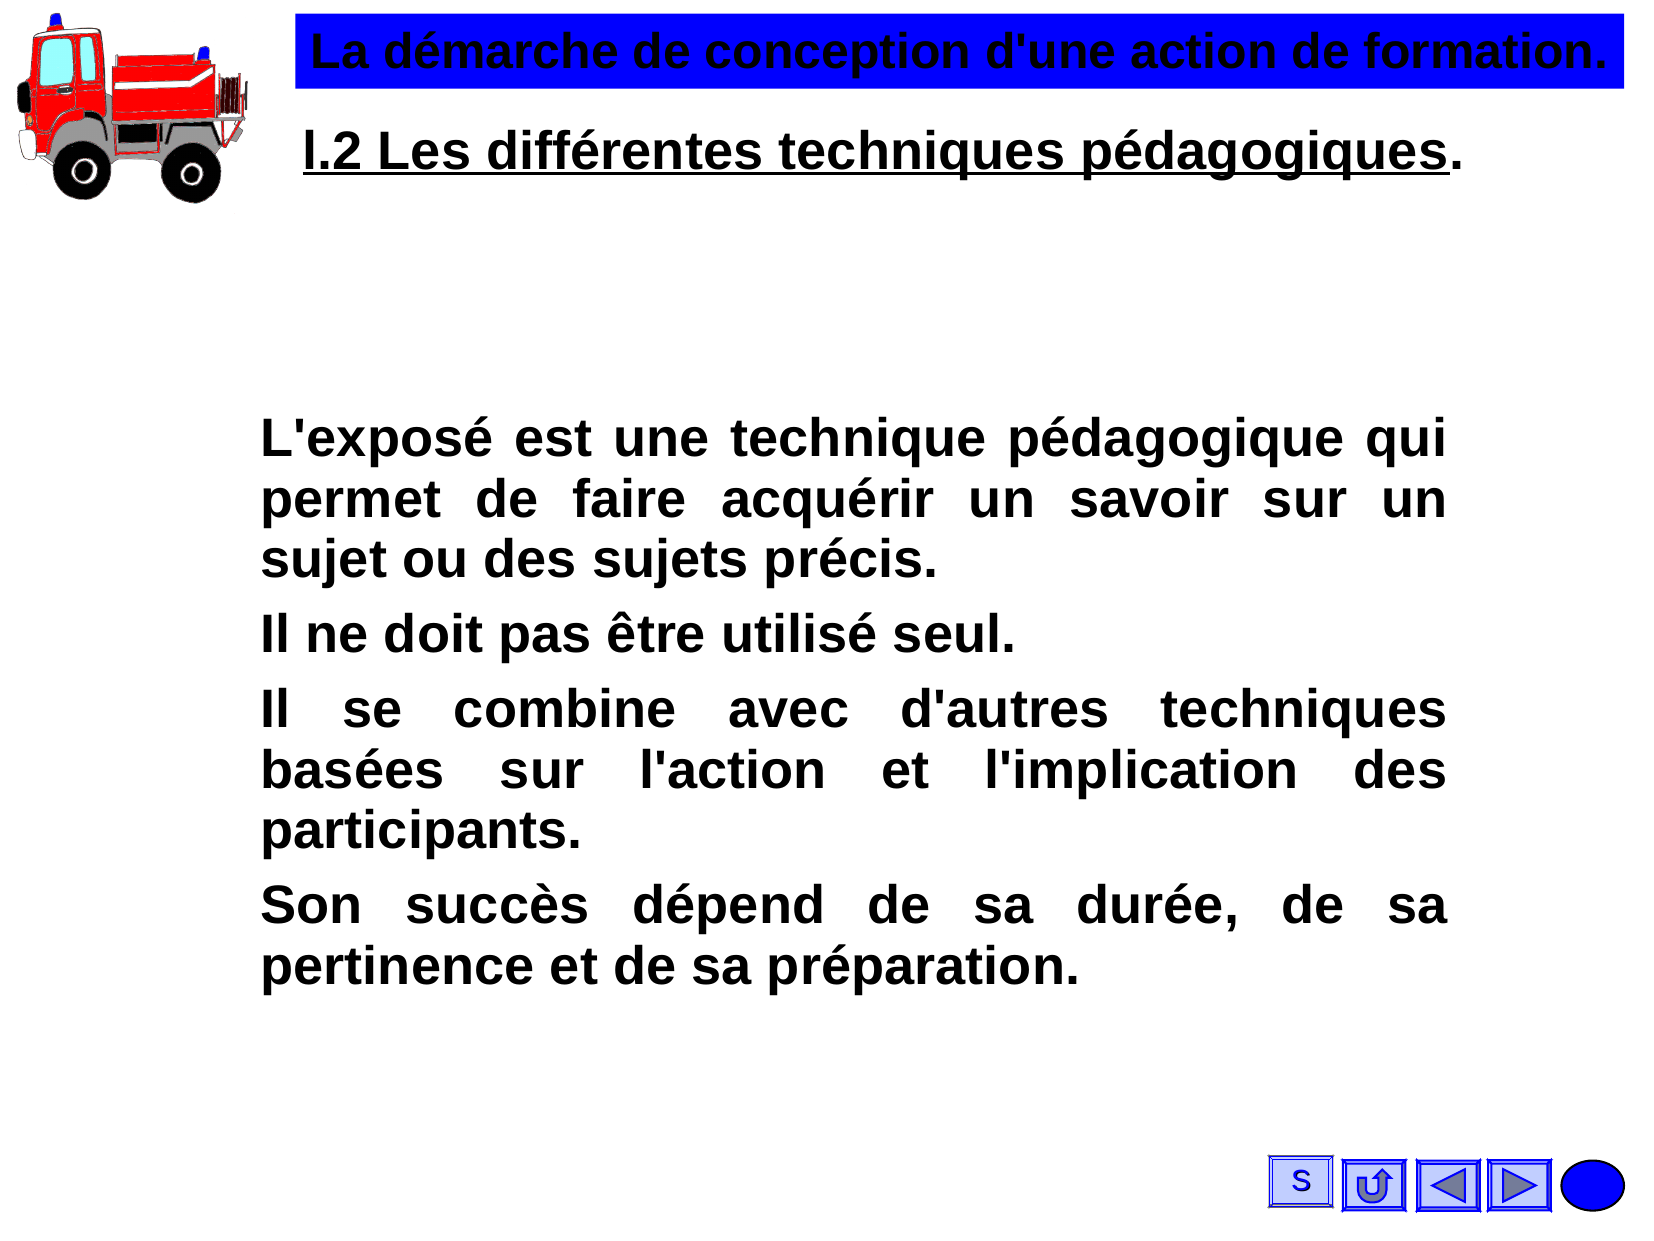

La démarche de conception d'une action de formation.
l.2 Les différentes techniques pédagogiques.
# L'exposé est une technique pédagogique qui permet de faire acquérir un savoir sur un sujet ou des sujets précis.
Il ne doit pas être utilisé seul.
Il se combine avec d'autres techniques basées sur l'action et l'implication des participants.
Son succès dépend de sa durée, de sa pertinence et de sa préparation.